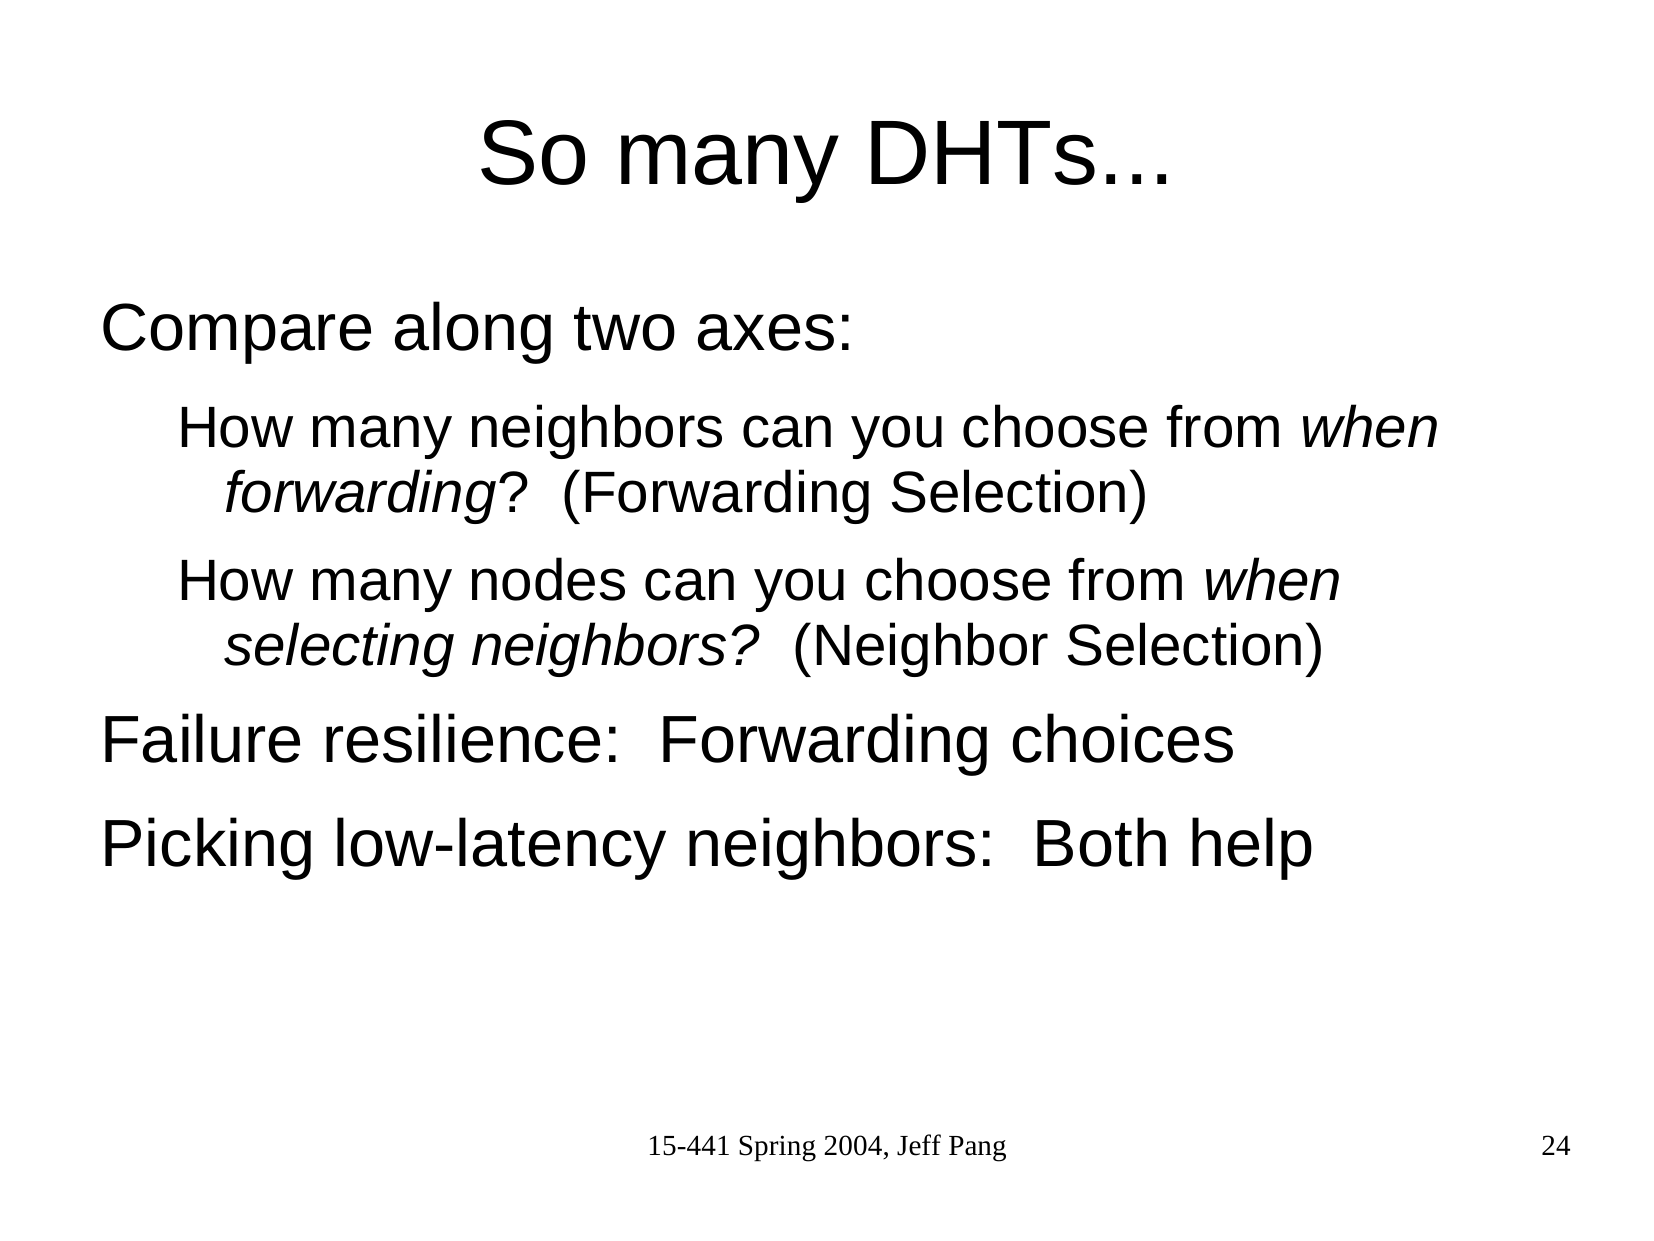

# So many DHTs...
Compare along two axes:
How many neighbors can you choose from when forwarding? (Forwarding Selection)
How many nodes can you choose from when selecting neighbors? (Neighbor Selection)
Failure resilience: Forwarding choices
Picking low-latency neighbors: Both help
15-441 Spring 2004, Jeff Pang
24